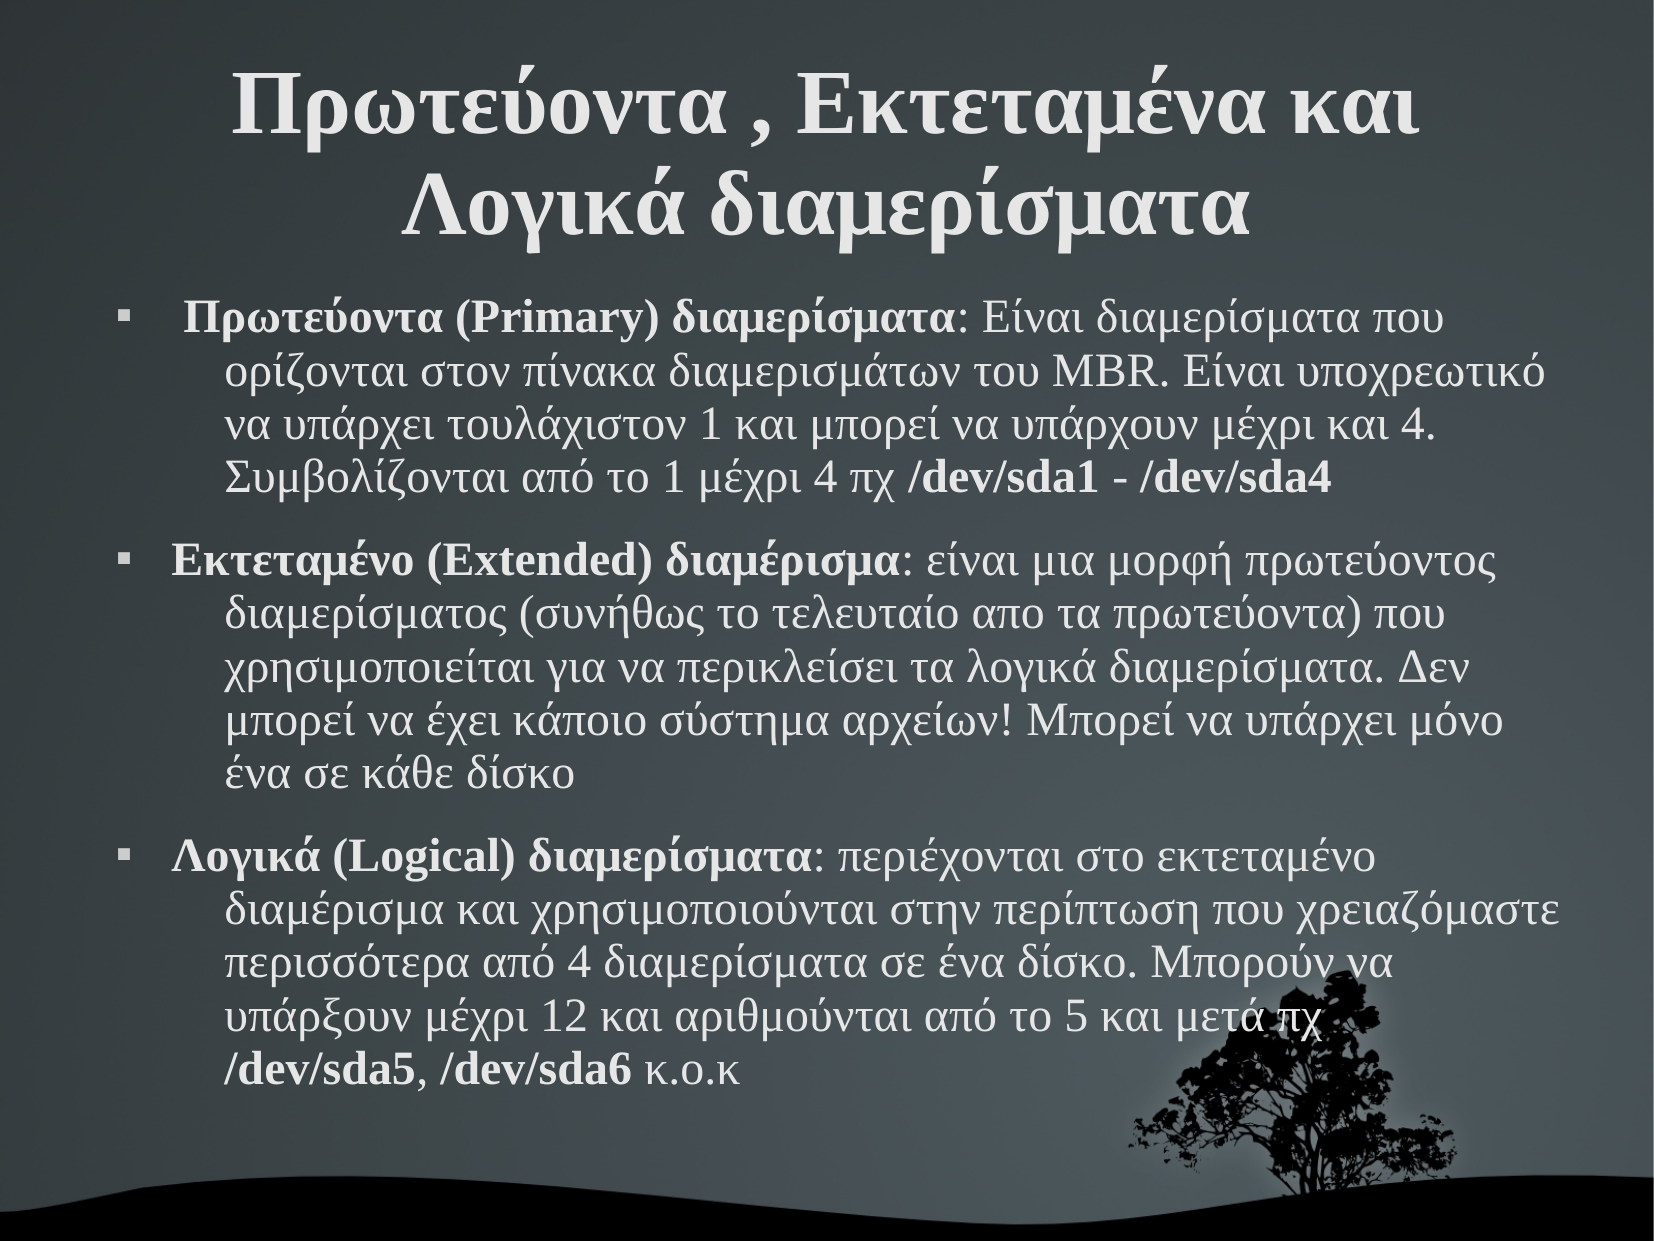

# Πρωτεύοντα , Εκτεταμένα και Λογικά διαμερίσματα
 Πρωτεύοντα (Primary) διαμερίσματα: Είναι διαμερίσματα που ορίζονται στον πίνακα διαμερισμάτων του MBR. Είναι υποχρεωτικό να υπάρχει τουλάχιστον 1 και μπορεί να υπάρχουν μέχρι και 4. Συμβολίζονται από το 1 μέχρι 4 πχ /dev/sda1 - /dev/sda4
Εκτεταμένο (Extended) διαμέρισμα: είναι μια μορφή πρωτεύοντος διαμερίσματος (συνήθως το τελευταίο απο τα πρωτεύοντα) που χρησιμοποιείται για να περικλείσει τα λογικά διαμερίσματα. Δεν μπορεί να έχει κάποιο σύστημα αρχείων! Μπορεί να υπάρχει μόνο ένα σε κάθε δίσκο
Λογικά (Logical) διαμερίσματα: περιέχονται στο εκτεταμένο διαμέρισμα και χρησιμοποιούνται στην περίπτωση που χρειαζόμαστε περισσότερα από 4 διαμερίσματα σε ένα δίσκο. Μπορούν να υπάρξουν μέχρι 12 και αριθμούνται από το 5 και μετά πχ /dev/sda5, /dev/sda6 κ.ο.κ